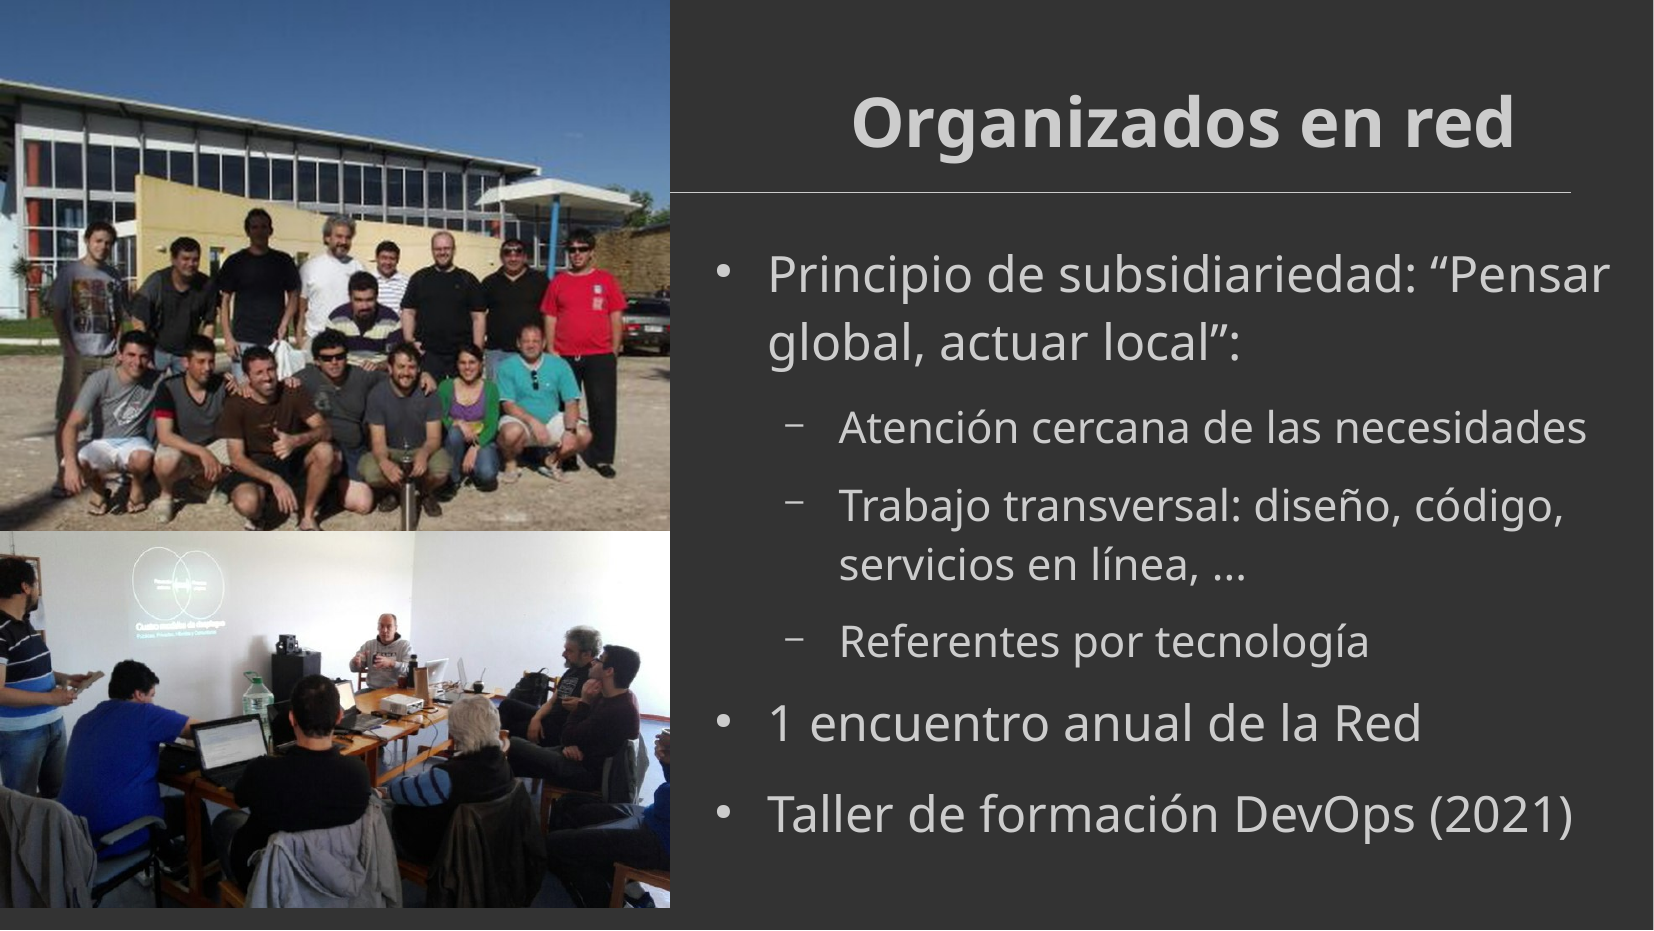

# Organizados en red
Principio de subsidiariedad: “Pensar global, actuar local”:
Atención cercana de las necesidades
Trabajo transversal: diseño, código, servicios en línea, ...
Referentes por tecnología
1 encuentro anual de la Red
Taller de formación DevOps (2021)